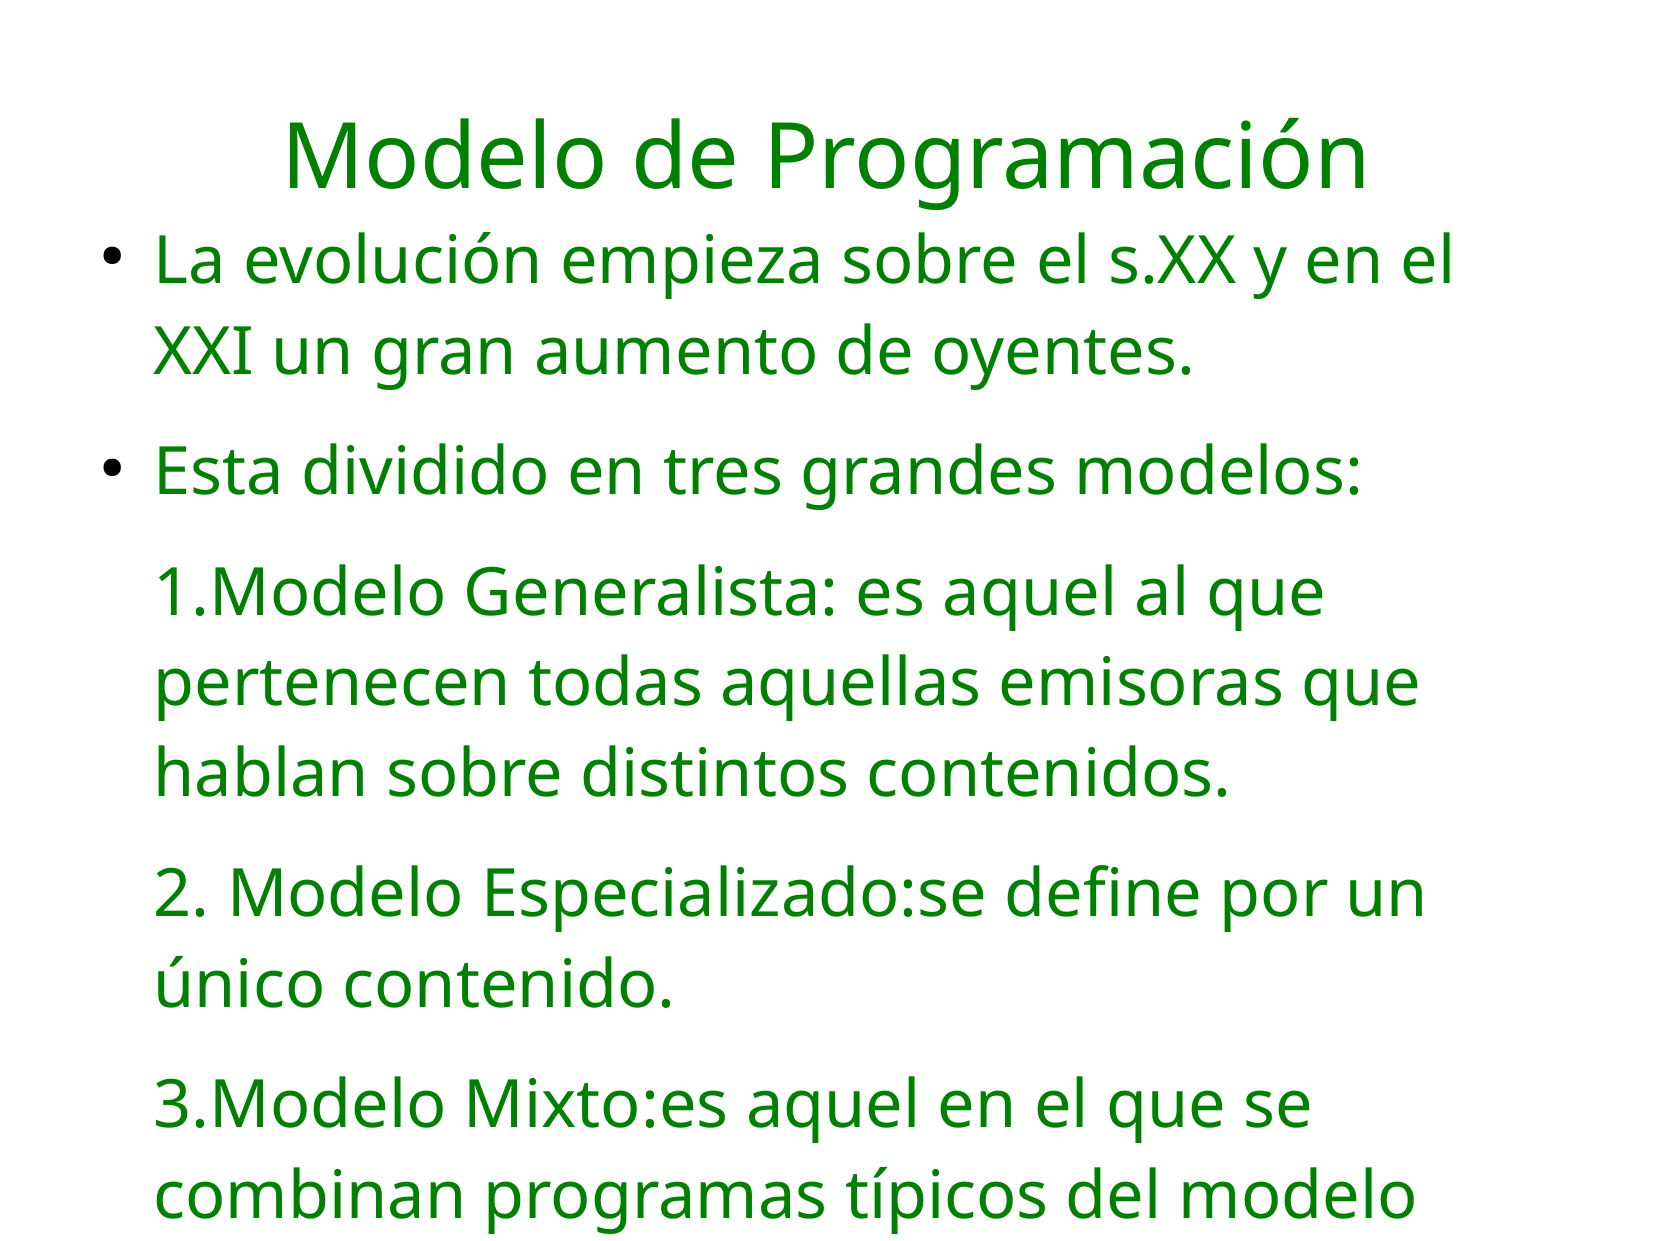

# Modelo de Programación
La evolución empieza sobre el s.XX y en el XXI un gran aumento de oyentes.
Esta dividido en tres grandes modelos:
1.Modelo Generalista: es aquel al que pertenecen todas aquellas emisoras que hablan sobre distintos contenidos.
2. Modelo Especializado:se define por un único contenido.
3.Modelo Mixto:es aquel en el que se combinan programas típicos del modelo generalista (informativos, revistas, concursos, etc.)